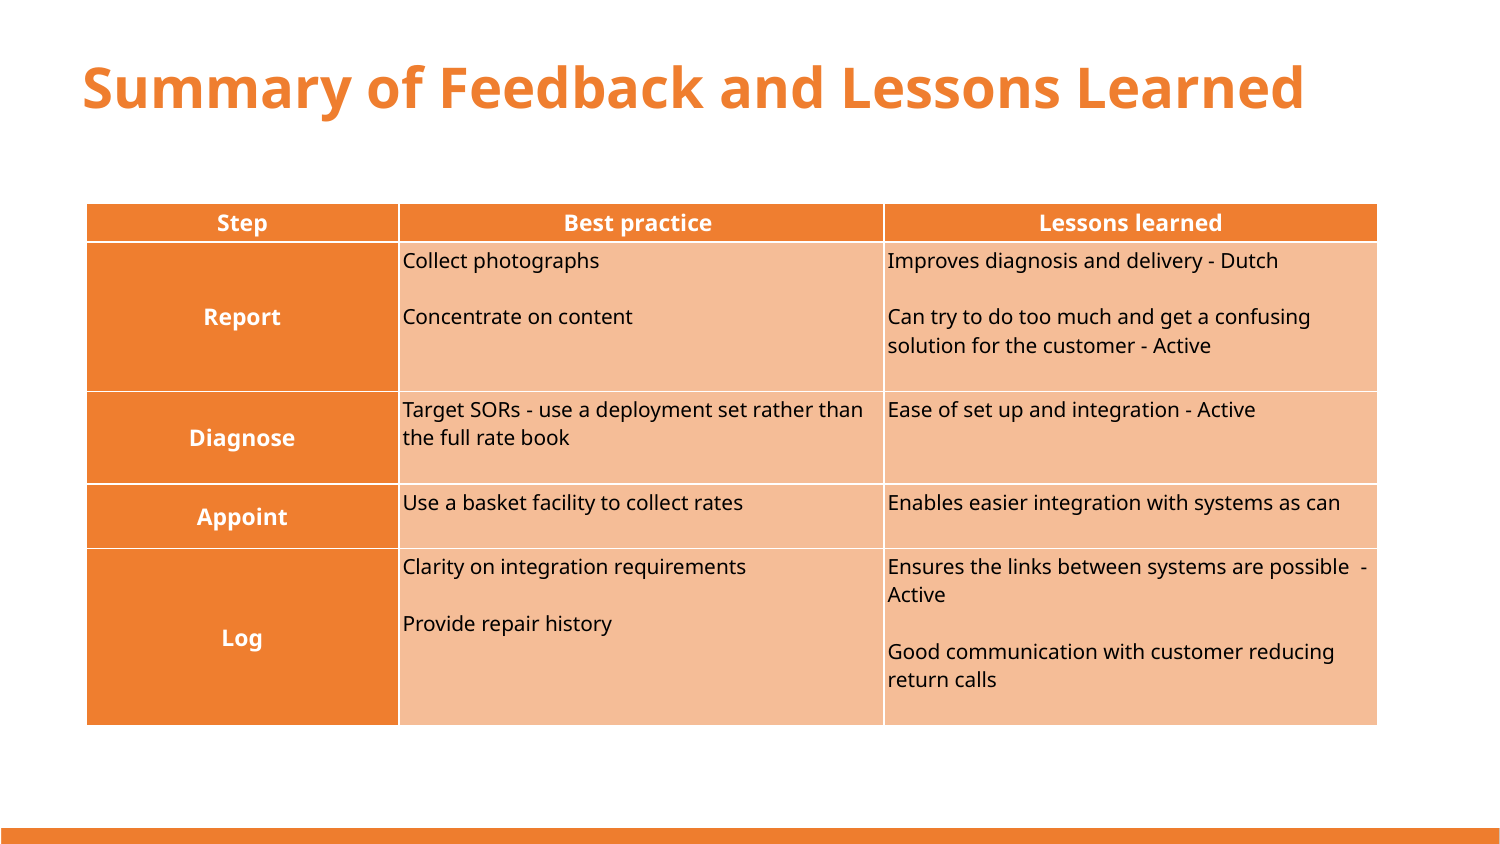

Summary of Feedback and Lessons Learned
| Step | Best practice | Lessons learned |
| --- | --- | --- |
| Report | Collect photographs Concentrate on content | Improves diagnosis and delivery - Dutch Can try to do too much and get a confusing solution for the customer - Active |
| Diagnose | Target SORs - use a deployment set rather than the full rate book | Ease of set up and integration - Active |
| Appoint | Use a basket facility to collect rates | Enables easier integration with systems as can |
| Log | Clarity on integration requirements Provide repair history | Ensures the links between systems are possible - Active Good communication with customer reducing return calls |